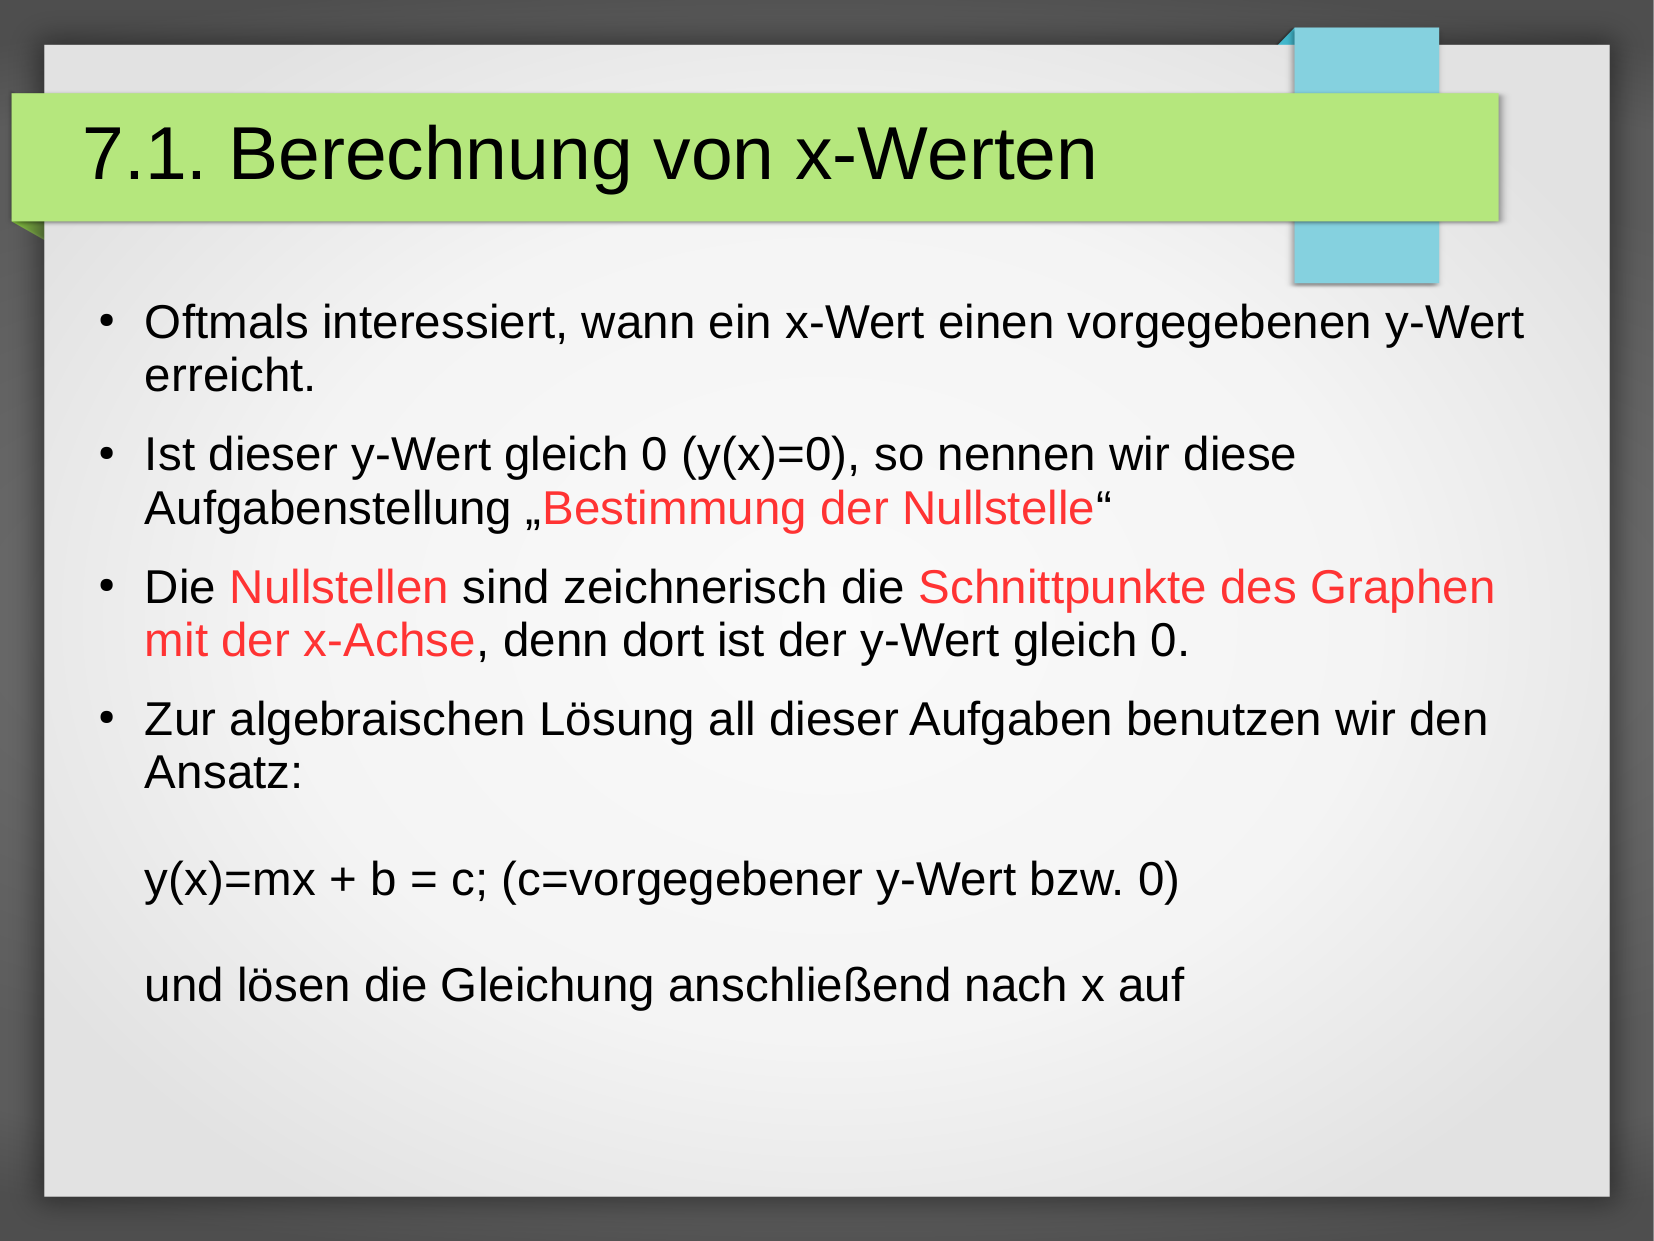

7.1. Berechnung von x-Werten
# Oftmals interessiert, wann ein x-Wert einen vorgegebenen y-Wert erreicht.
Ist dieser y-Wert gleich 0 (y(x)=0), so nennen wir diese Aufgabenstellung „Bestimmung der Nullstelle“
Die Nullstellen sind zeichnerisch die Schnittpunkte des Graphen mit der x-Achse, denn dort ist der y-Wert gleich 0.
Zur algebraischen Lösung all dieser Aufgaben benutzen wir den Ansatz:
y(x)=mx + b = c; (c=vorgegebener y-Wert bzw. 0)
und lösen die Gleichung anschließend nach x auf